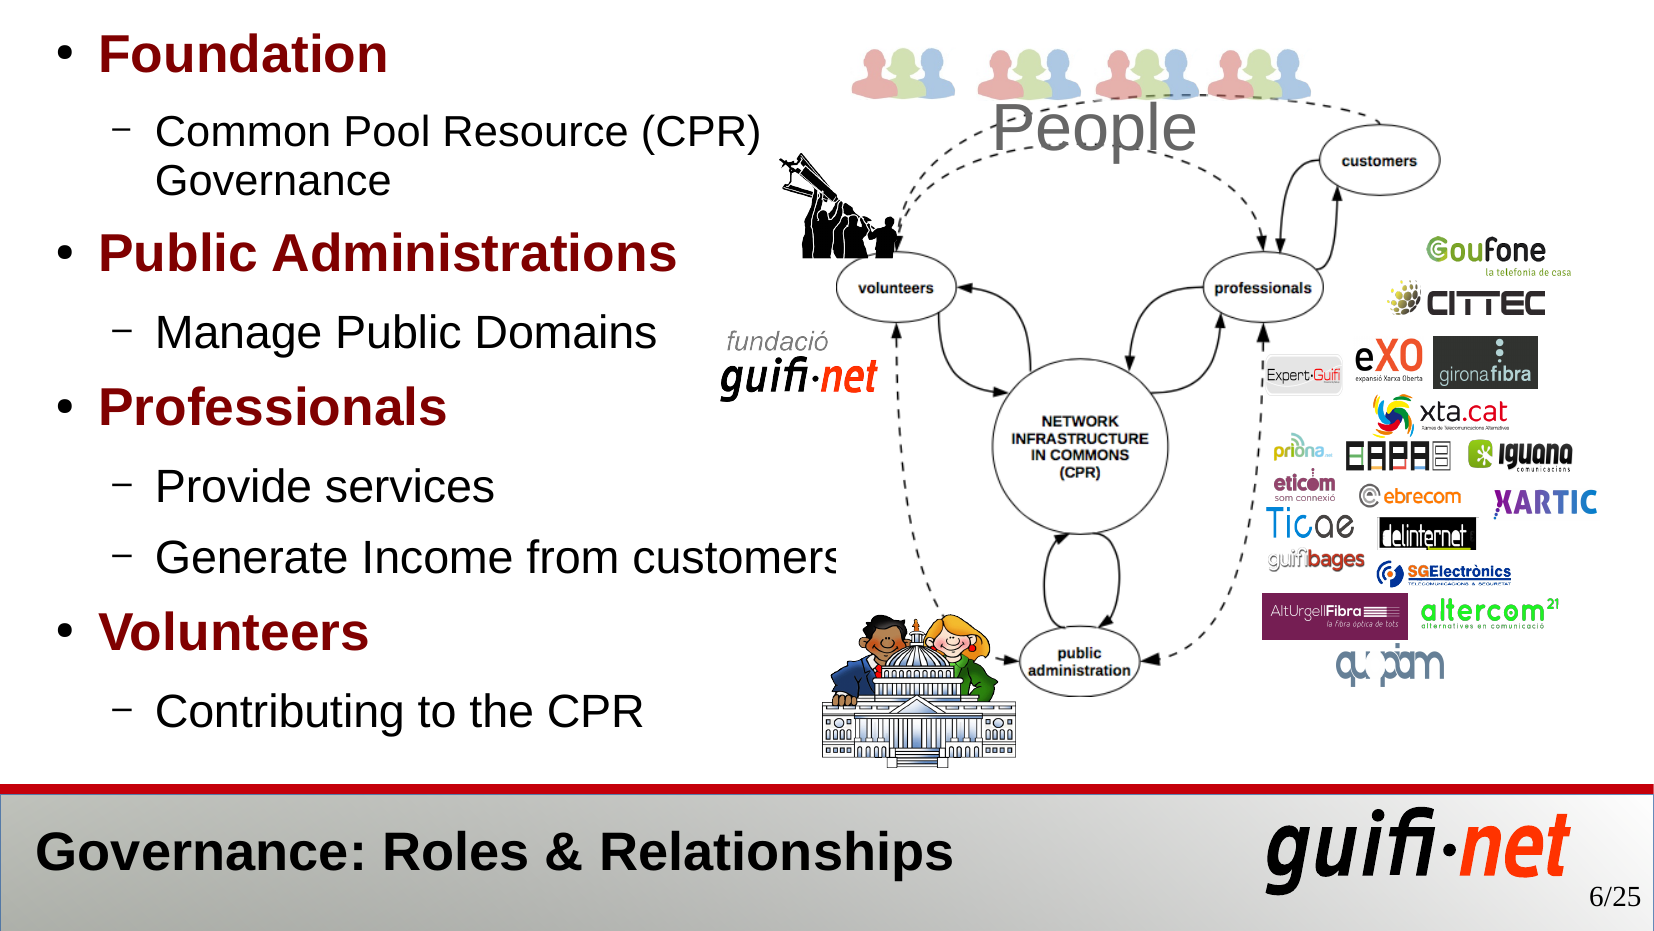

# Foundation
Common Pool Resource (CPR) Governance
Public Administrations
Manage Public Domains
Professionals
Provide services
Generate Income from customers
Volunteers
Contributing to the CPR
People
Governance: Roles & Relationships